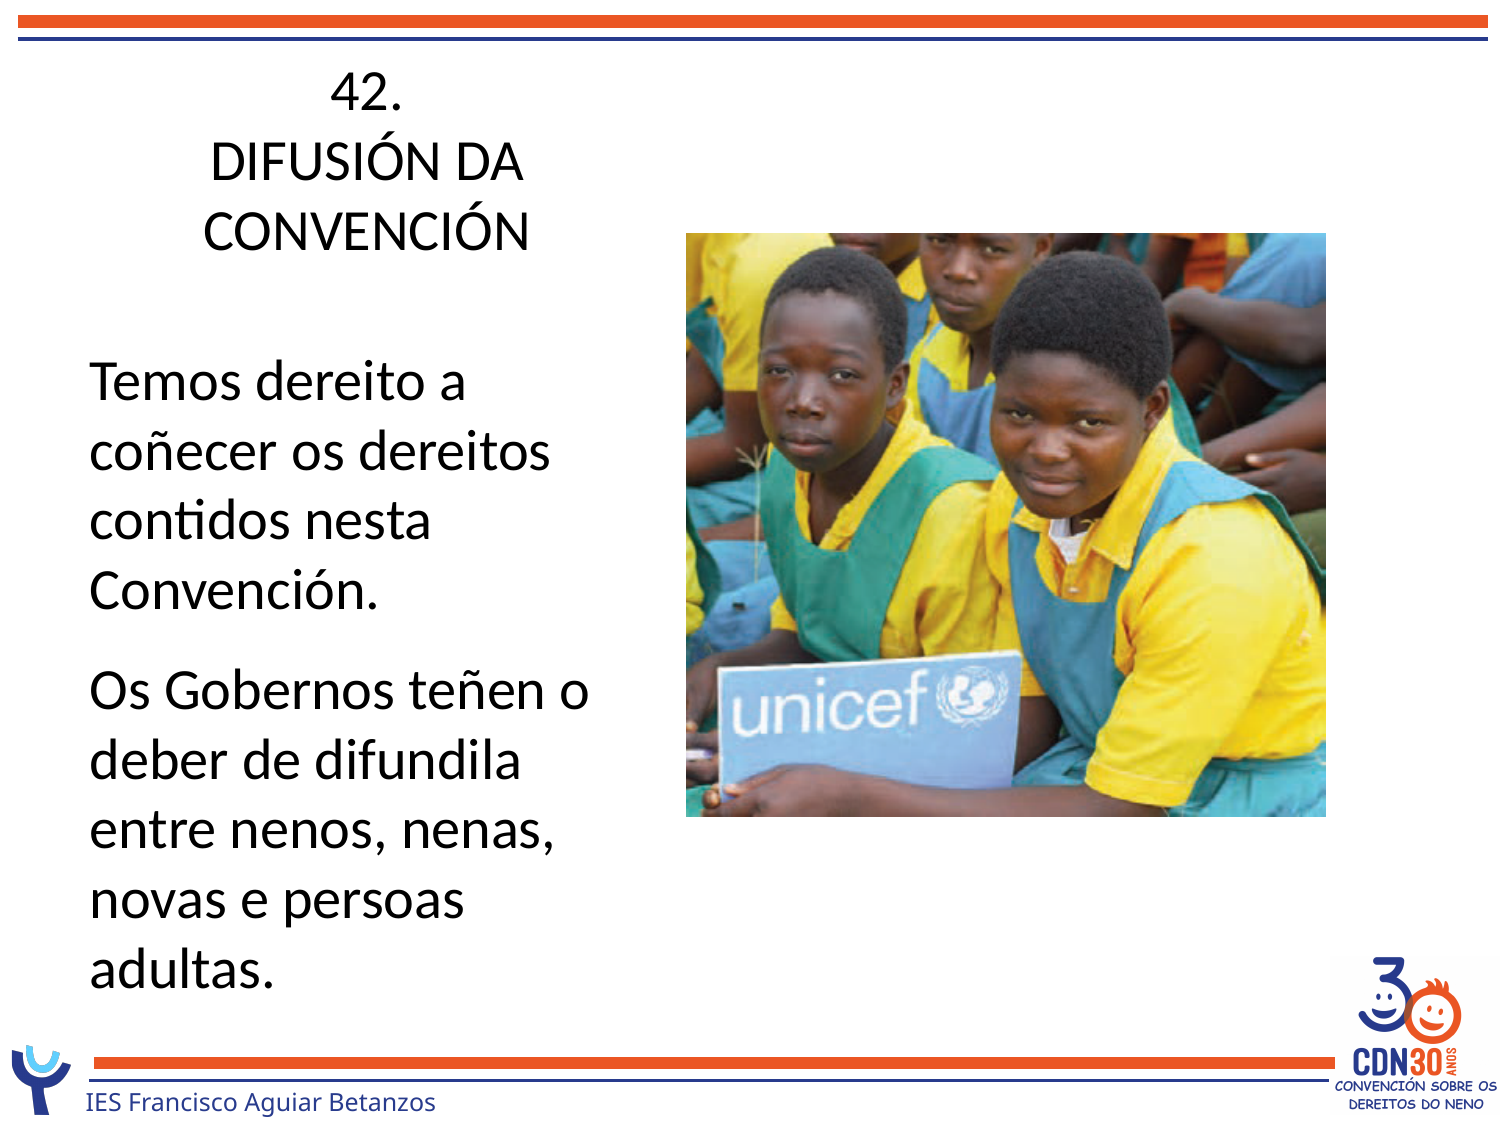

# 42. DIFUSIÓN DA CONVENCIÓN
Temos dereito a coñecer os dereitos contidos nesta Convención.
Os Gobernos teñen o deber de difundila entre nenos, nenas, novas e persoas adultas.